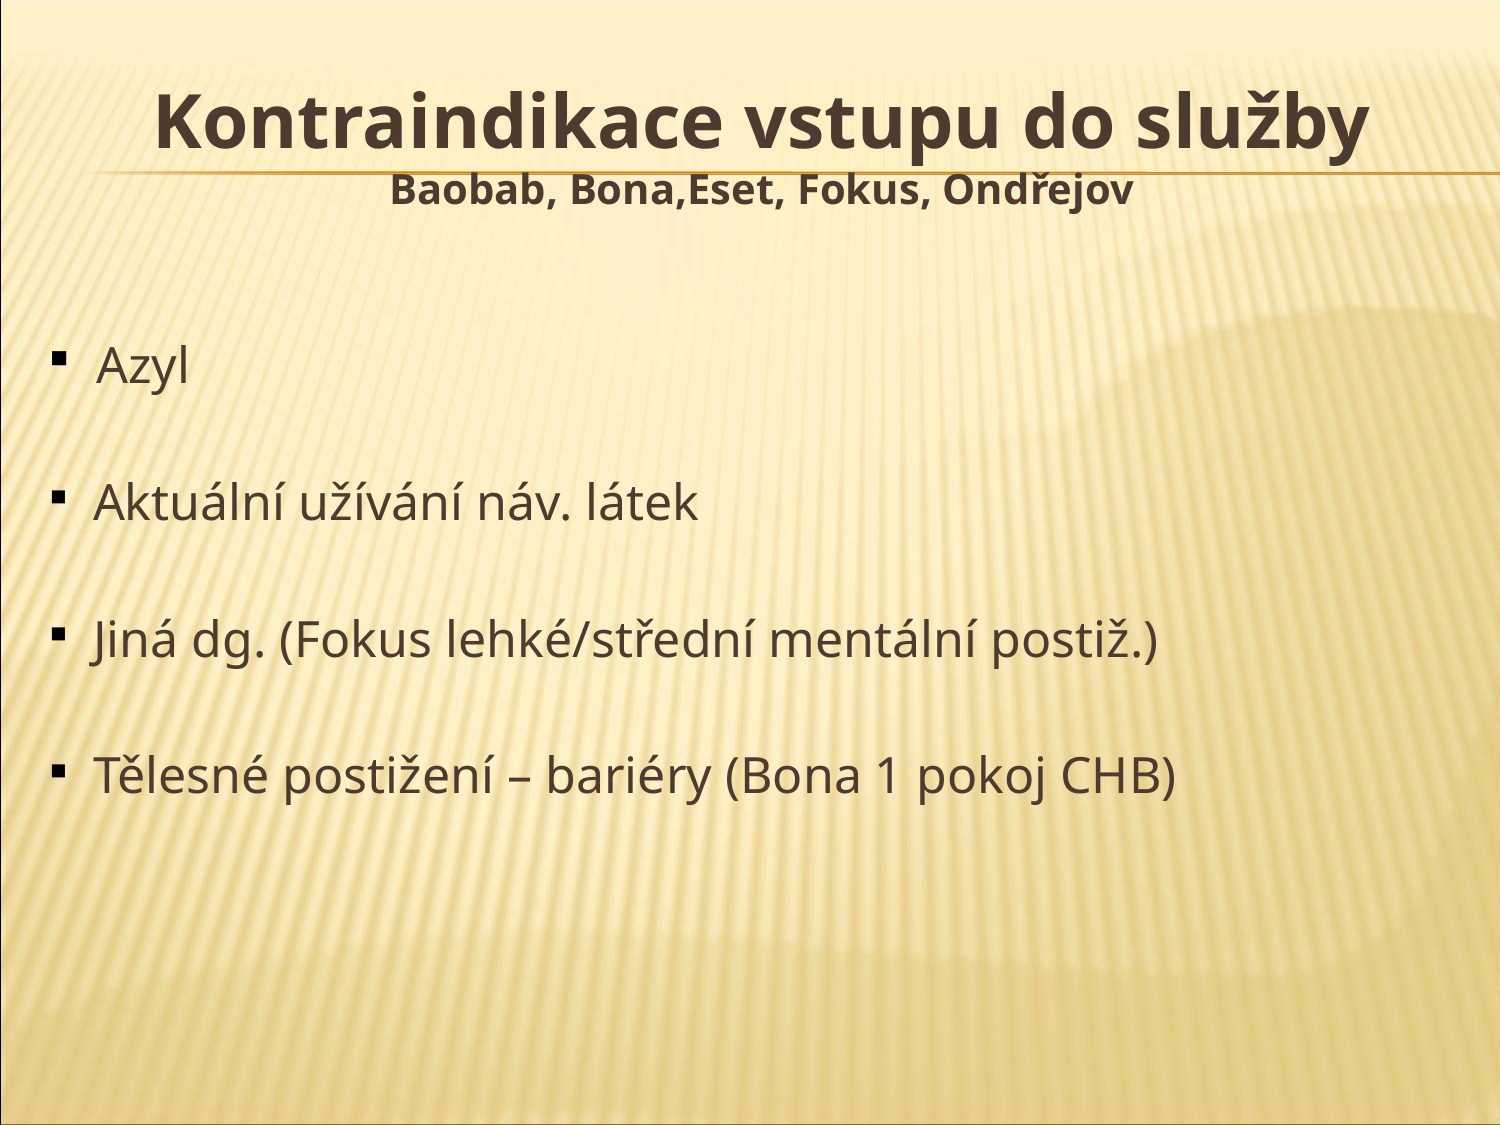

# Kontraindikace vstupu do služby Baobab, Bona,Eset, Fokus, Ondřejov
 Azyl
 Aktuální užívání náv. látek
 Jiná dg. (Fokus lehké/střední mentální postiž.)
 Tělesné postižení – bariéry (Bona 1 pokoj CHB)